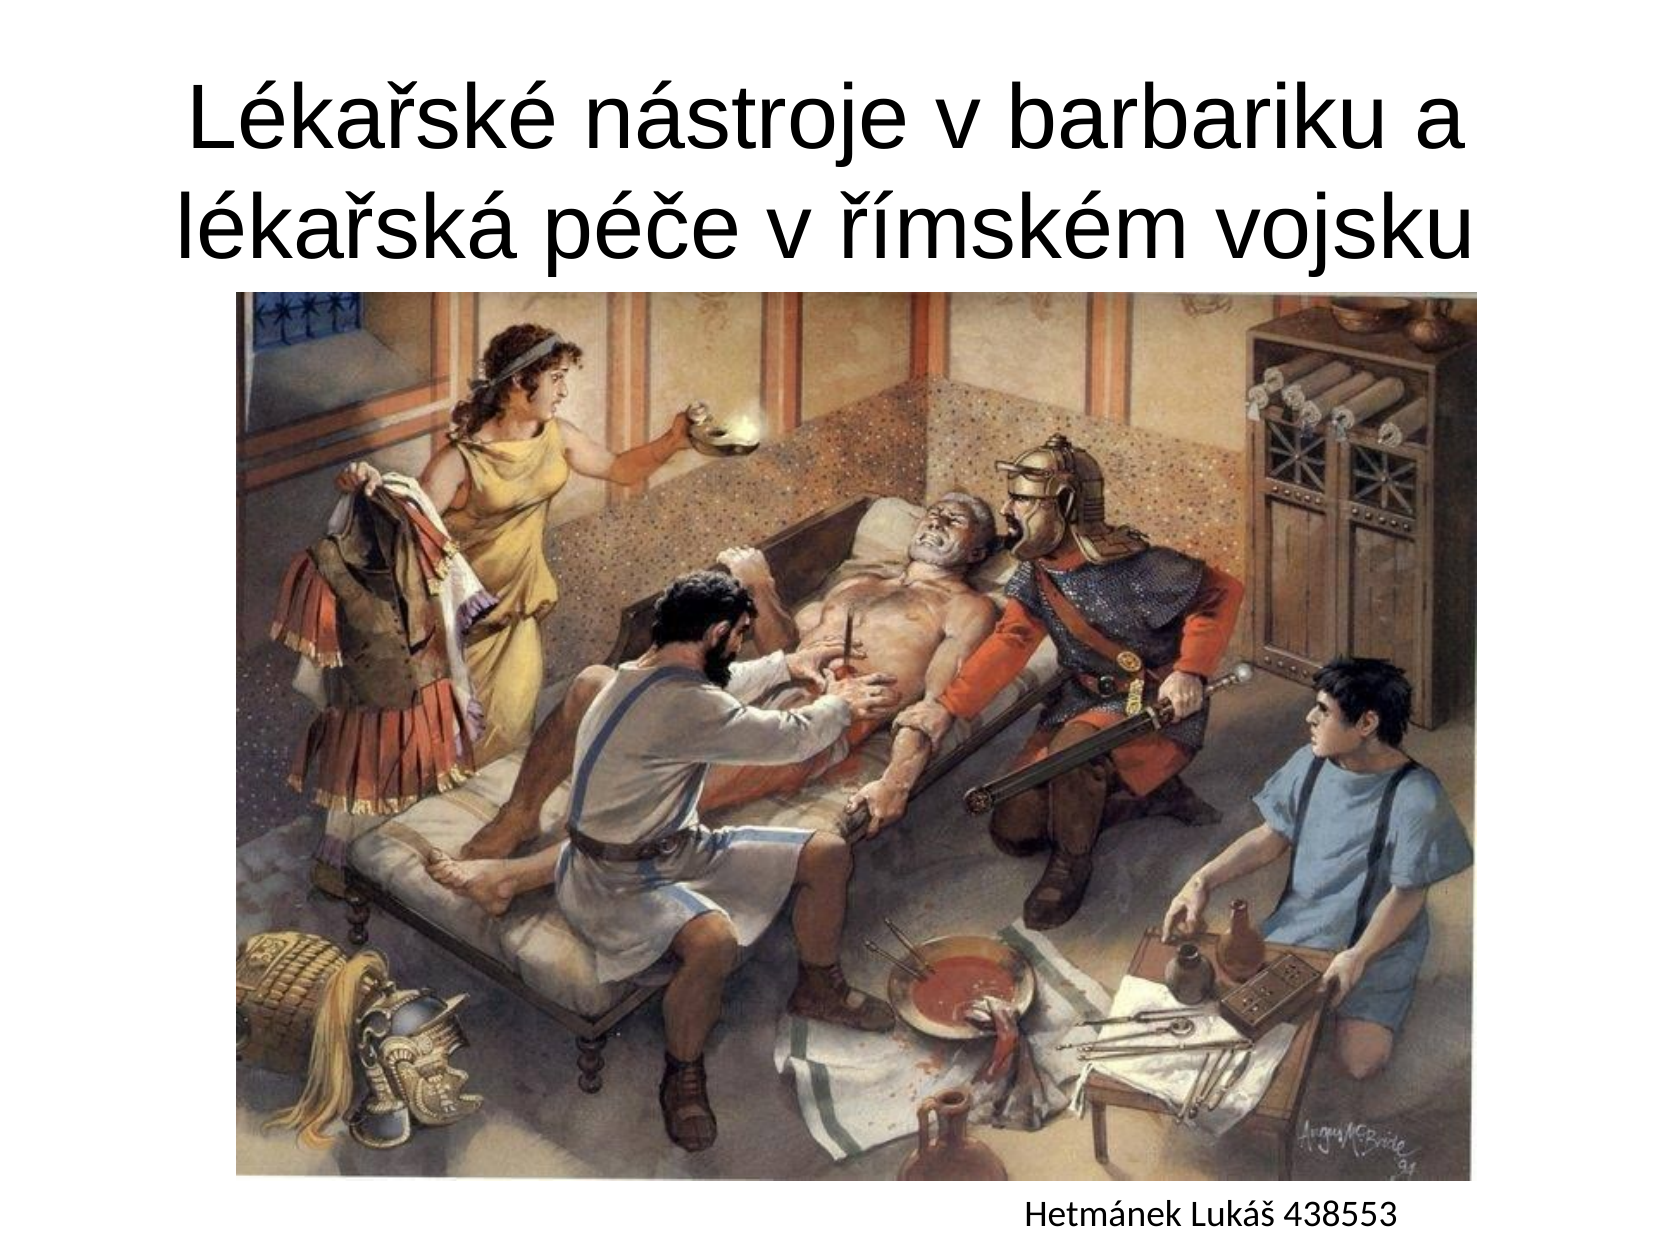

# Lékařské nástroje v barbariku a lékařská péče v římském vojsku
Hetmánek Lukáš 438553